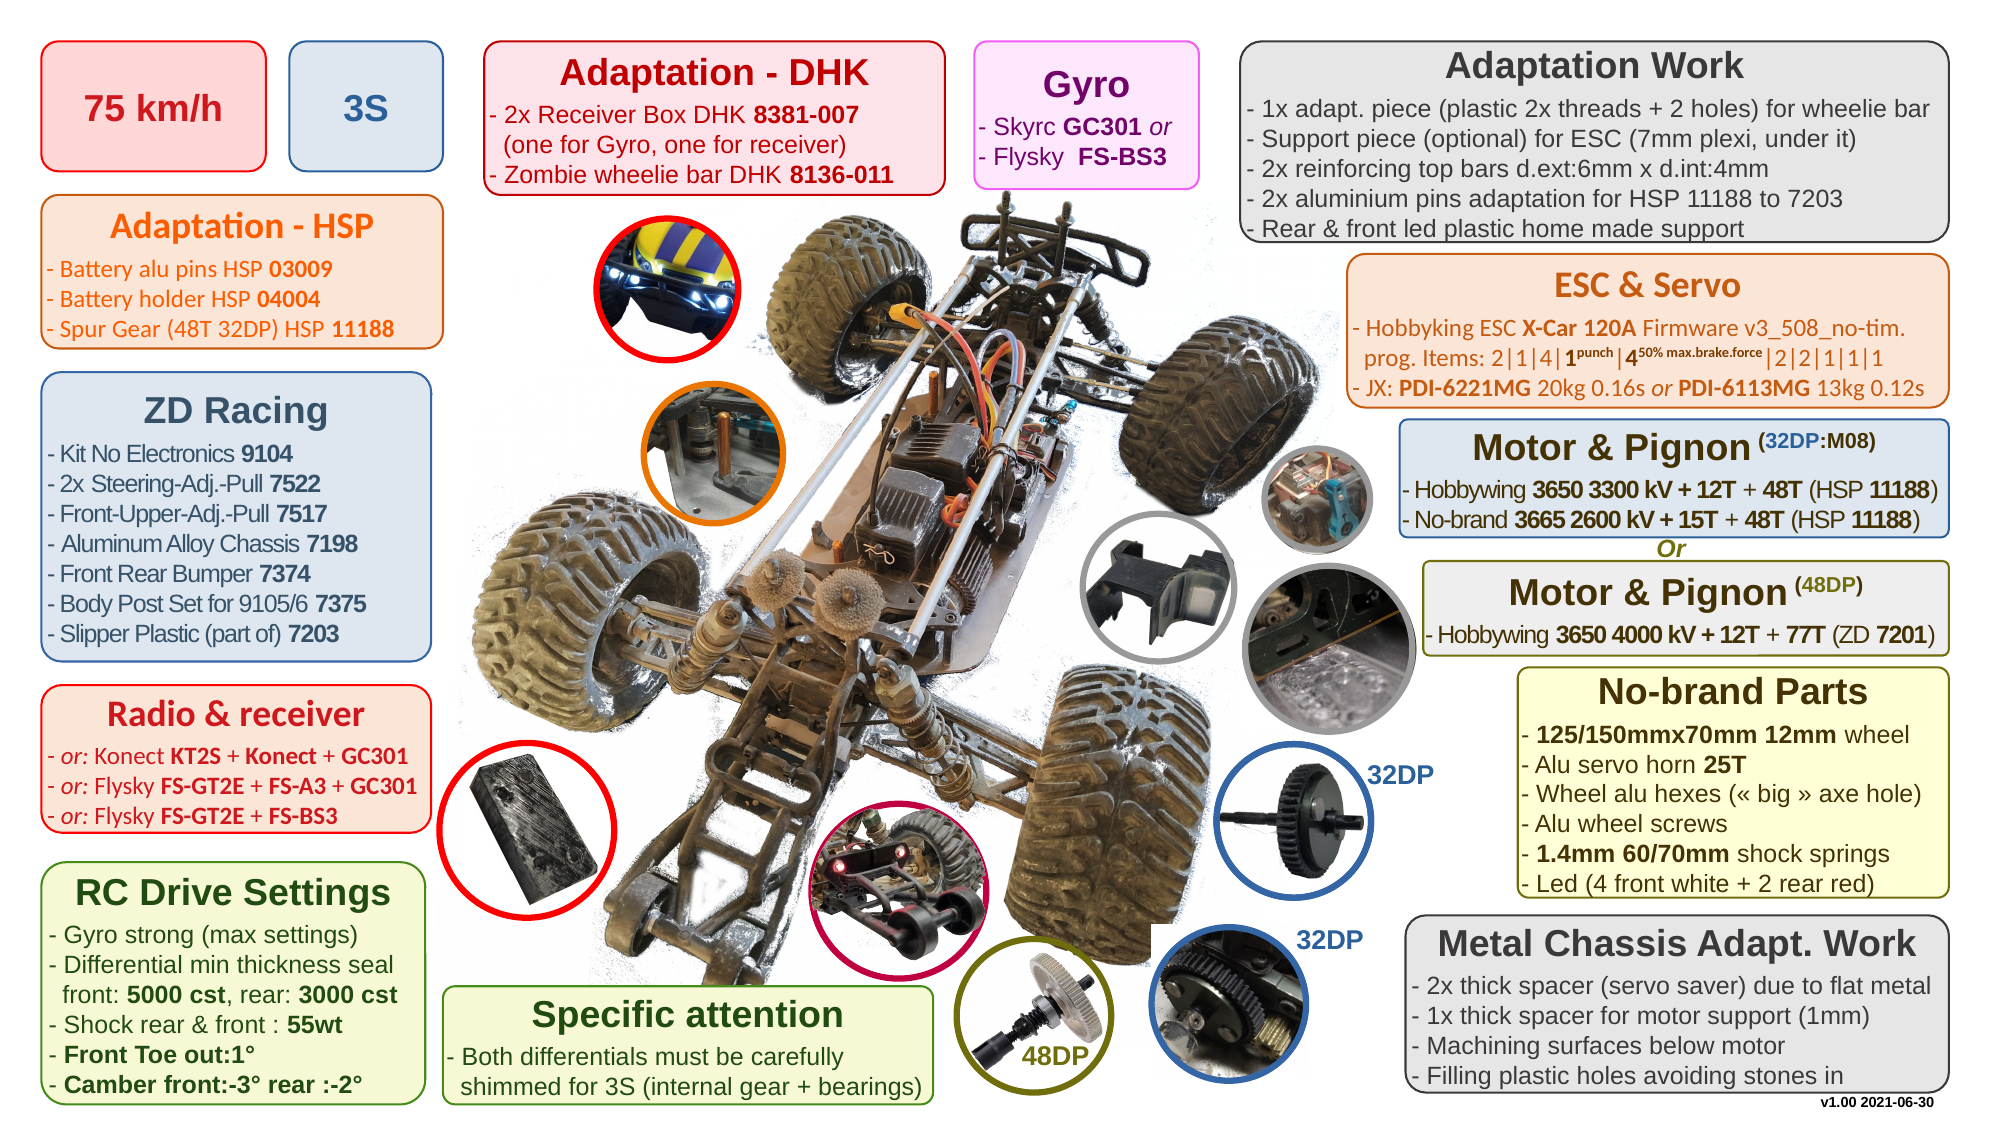

75 km/h
3S
Adaptation - DHK
- 2x Receiver Box DHK 8381-007
 (one for Gyro, one for receiver)
- Zombie wheelie bar DHK 8136-011
Gyro
- Skyrc GC301 or
- Flysky FS-BS3
Adaptation Work
- 1x adapt. piece (plastic 2x threads + 2 holes) for wheelie bar
- Support piece (optional) for ESC (7mm plexi, under it)
- 2x reinforcing top bars d.ext:6mm x d.int:4mm
- 2x aluminium pins adaptation for HSP 11188 to 7203
- Rear & front led plastic home made support
Adaptation - HSP
- Battery alu pins HSP 03009
- Battery holder HSP 04004
- Spur Gear (48T 32DP) HSP 11188
ESC & Servo
- Hobbyking ESC X-Car 120A Firmware v3_508_no-tim.
 prog. Items: 2|1|4|1punch|450% max.brake.force|2|2|1|1|1
- JX: PDI-6221MG 20kg 0.16s or PDI-6113MG 13kg 0.12s
ZD Racing
- Kit No Electronics 9104
- 2x Steering-Adj.-Pull 7522
- Front-Upper-Adj.-Pull 7517
- Aluminum Alloy Chassis 7198
- Front Rear Bumper 7374
- Body Post Set for 9105/6 7375
- Slipper Plastic (part of) 7203
Motor & Pignon (32DP:M08)
- Hobbywing 3650 3300 kV + 12T + 48T (HSP 11188)
- No-brand 3665 2600 kV + 15T + 48T (HSP 11188)
Or
Motor & Pignon (48DP)
- Hobbywing 3650 4000 kV + 12T + 77T (ZD 7201)
No-brand Parts
- 125/150mmx70mm 12mm wheel
- Alu servo horn 25T
- Wheel alu hexes (« big » axe hole)
- Alu wheel screws
- 1.4mm 60/70mm shock springs
- Led (4 front white + 2 rear red)
Radio & receiver
- or: Konect KT2S + Konect + GC301
- or: Flysky FS-GT2E + FS-A3 + GC301
- or: Flysky FS-GT2E + FS-BS3
32DP
RC Drive Settings
- Gyro strong (max settings)
- Differential min thickness seal
 front: 5000 cst, rear: 3000 cst
- Shock rear & front : 55wt
- Front Toe out:1°
- Camber front:-3° rear :-2°
Metal Chassis Adapt. Work
- 2x thick spacer (servo saver) due to flat metal
- 1x thick spacer for motor support (1mm)
- Machining surfaces below motor
- Filling plastic holes avoiding stones in
32DP
Specific attention
- Both differentials must be carefully
 shimmed for 3S (internal gear + bearings)
48DP
v1.00 2021-06-30